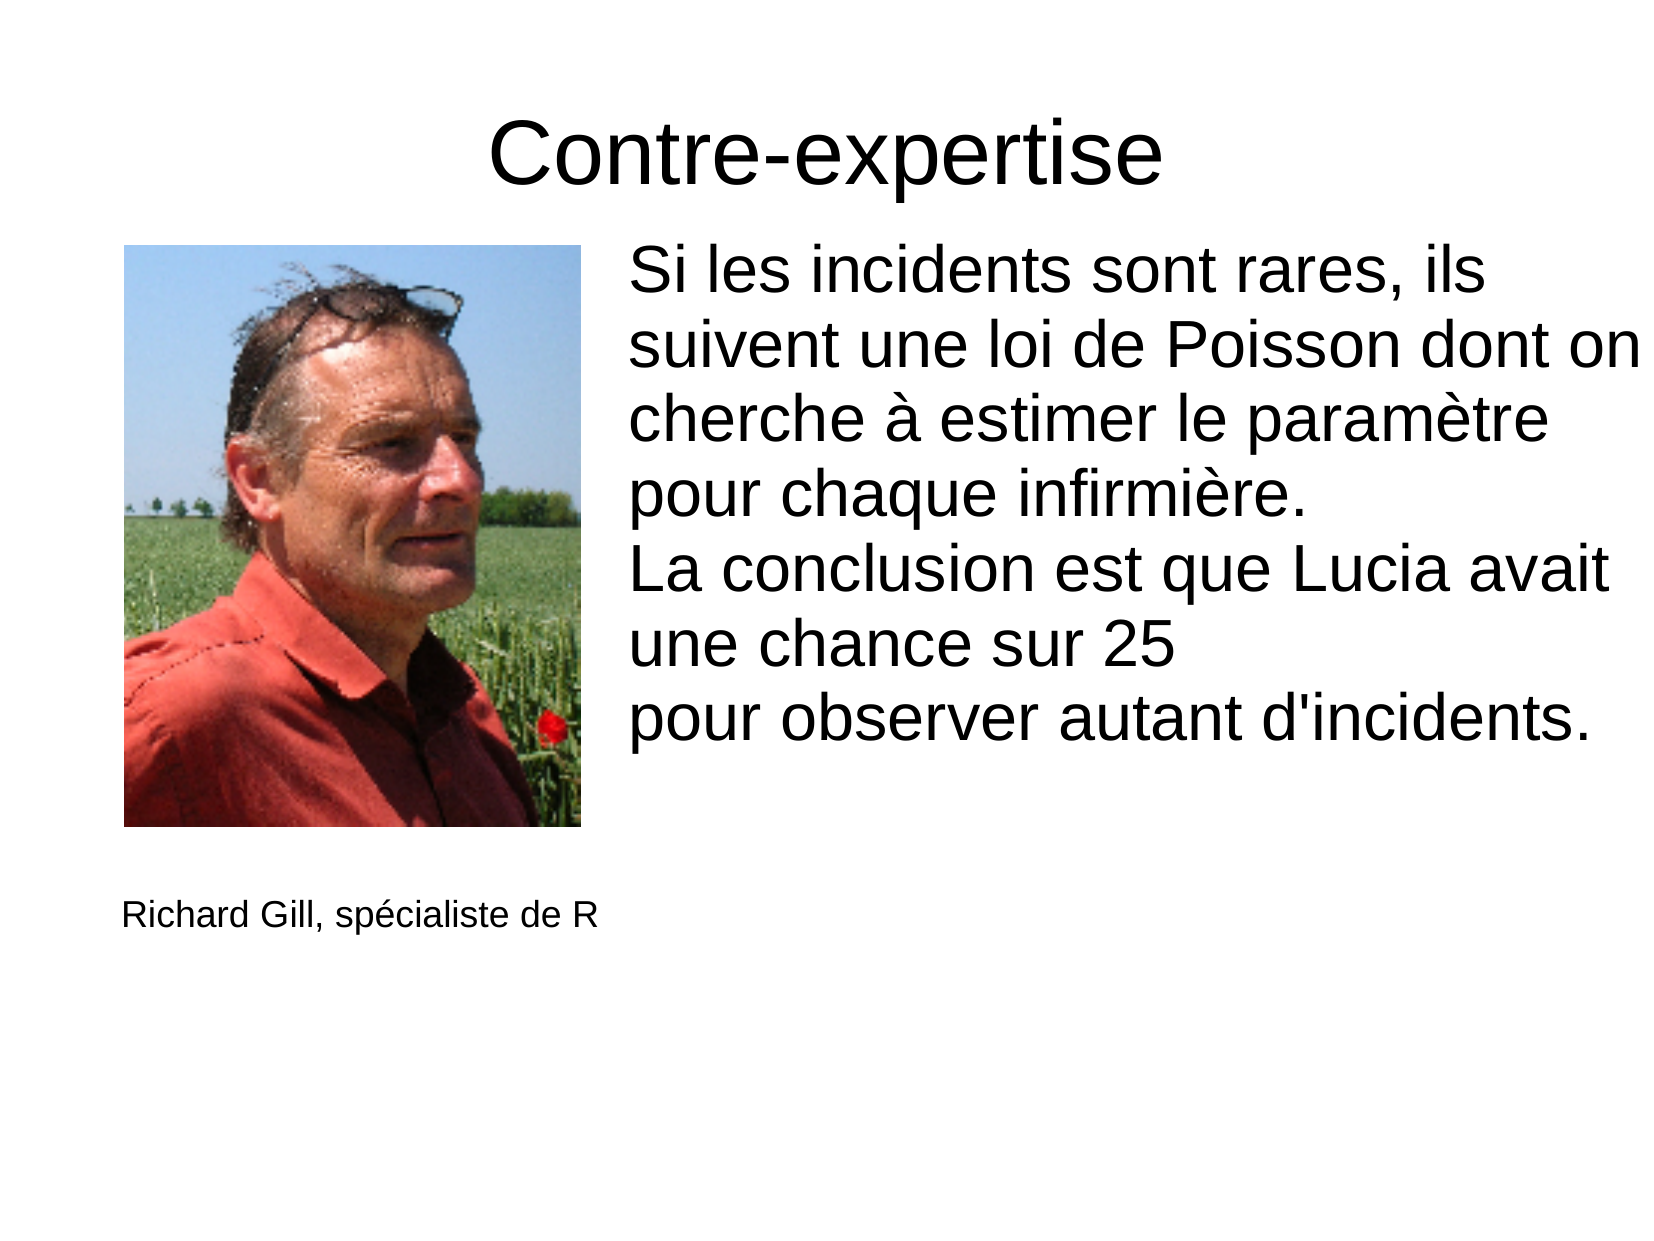

# Contre-expertise
Si les incidents sont rares, ils
suivent une loi de Poisson dont on
cherche à estimer le paramètre
pour chaque infirmière.
La conclusion est que Lucia avait
une chance sur 25
pour observer autant d'incidents.
Richard Gill, spécialiste de R